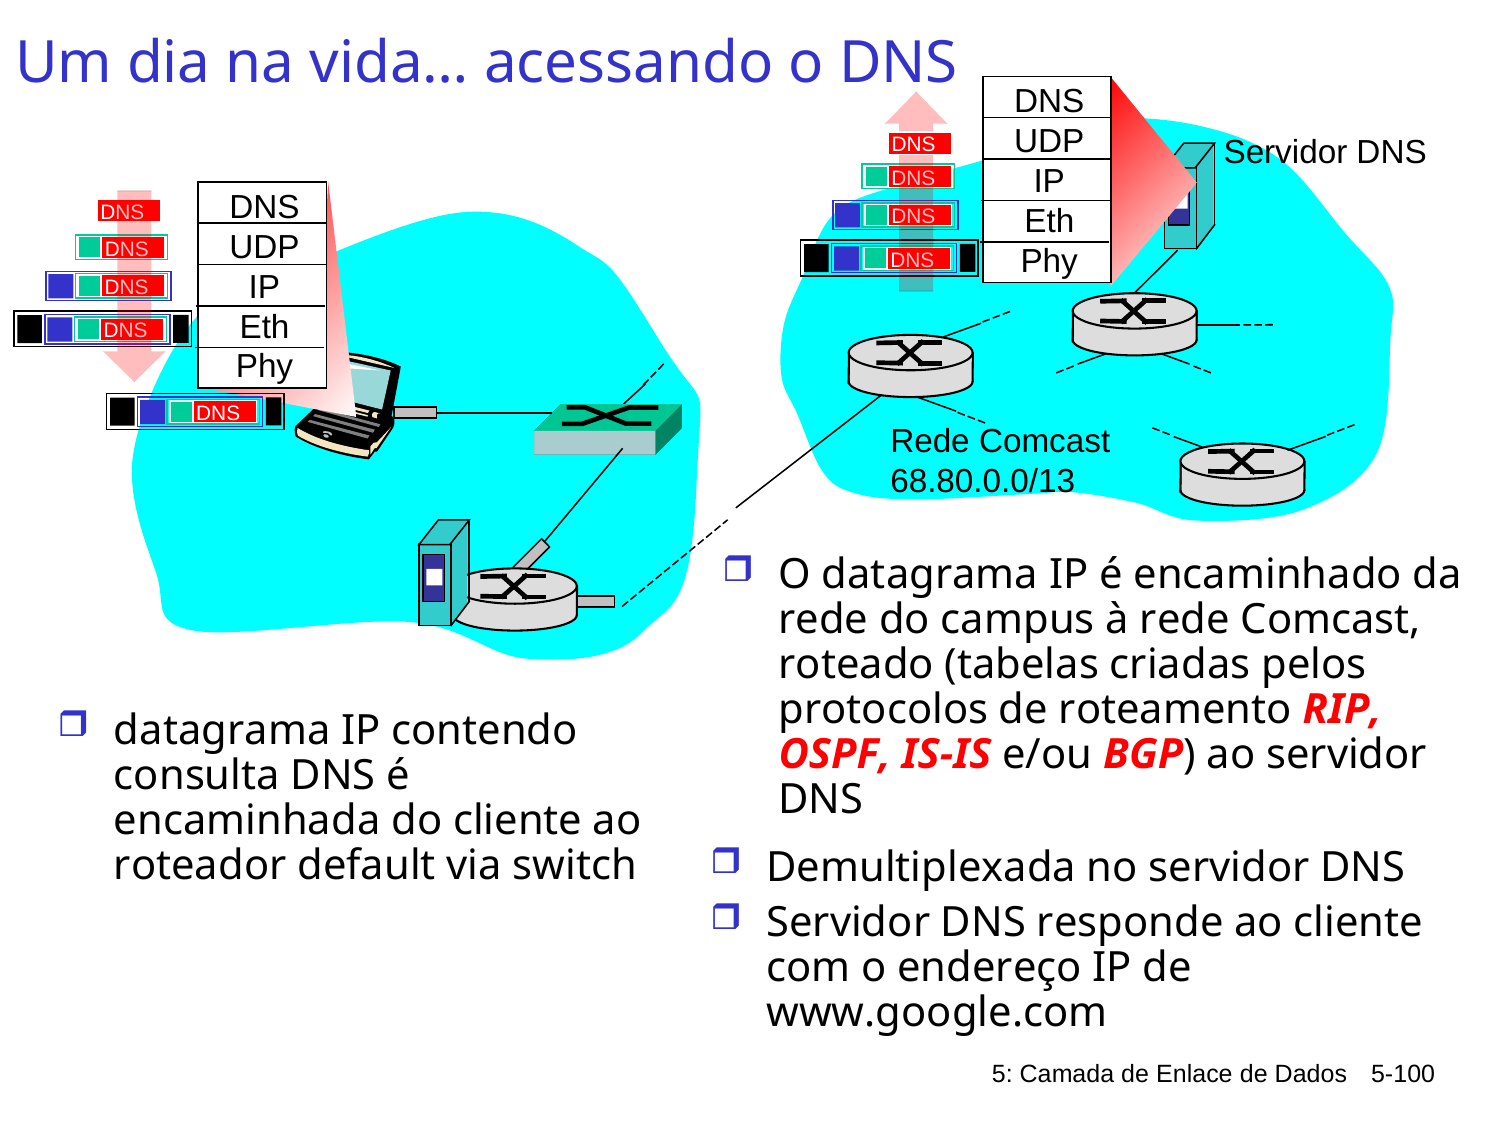

# Um dia na vida… acessando o DNS
DNS
UDP
IP
Eth
Phy
DNS
DNS
DNS
DNS
Servidor DNS
DNS
UDP
IP
Eth
Phy
DNS
DNS
DNS
DNS
DNS
Rede Comcast
68.80.0.0/13
O datagrama IP é encaminhado da rede do campus à rede Comcast, roteado (tabelas criadas pelos protocolos de roteamento RIP, OSPF, IS-IS e/ou BGP) ao servidor DNS
datagrama IP contendo consulta DNS é encaminhada do cliente ao roteador default via switch
Demultiplexada no servidor DNS
Servidor DNS responde ao cliente com o endereço IP de www.google.com
5: Camada de Enlace de Dados